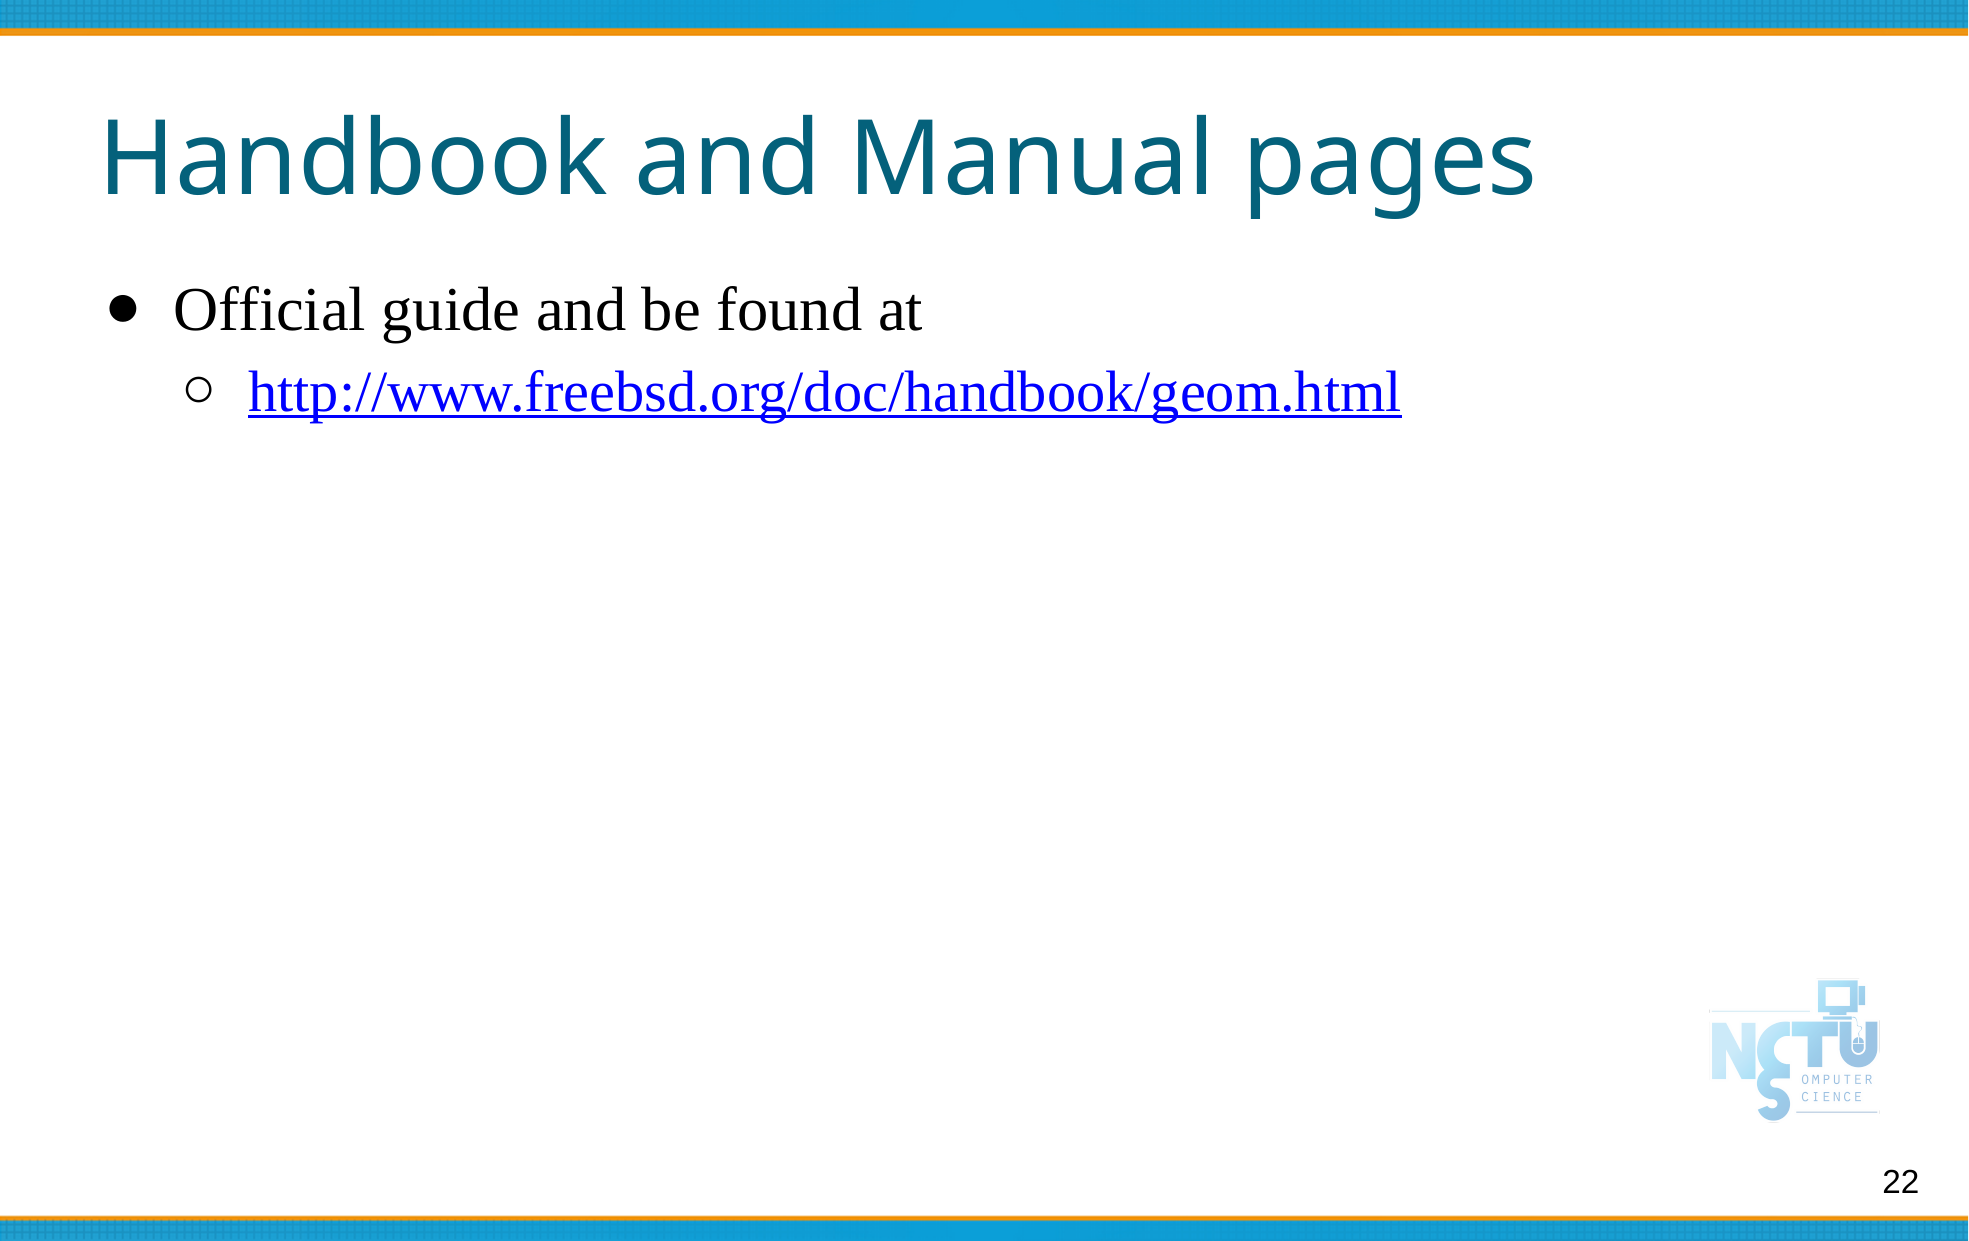

# Handbook and Manual pages
Official guide and be found at
http://www.freebsd.org/doc/handbook/geom.html